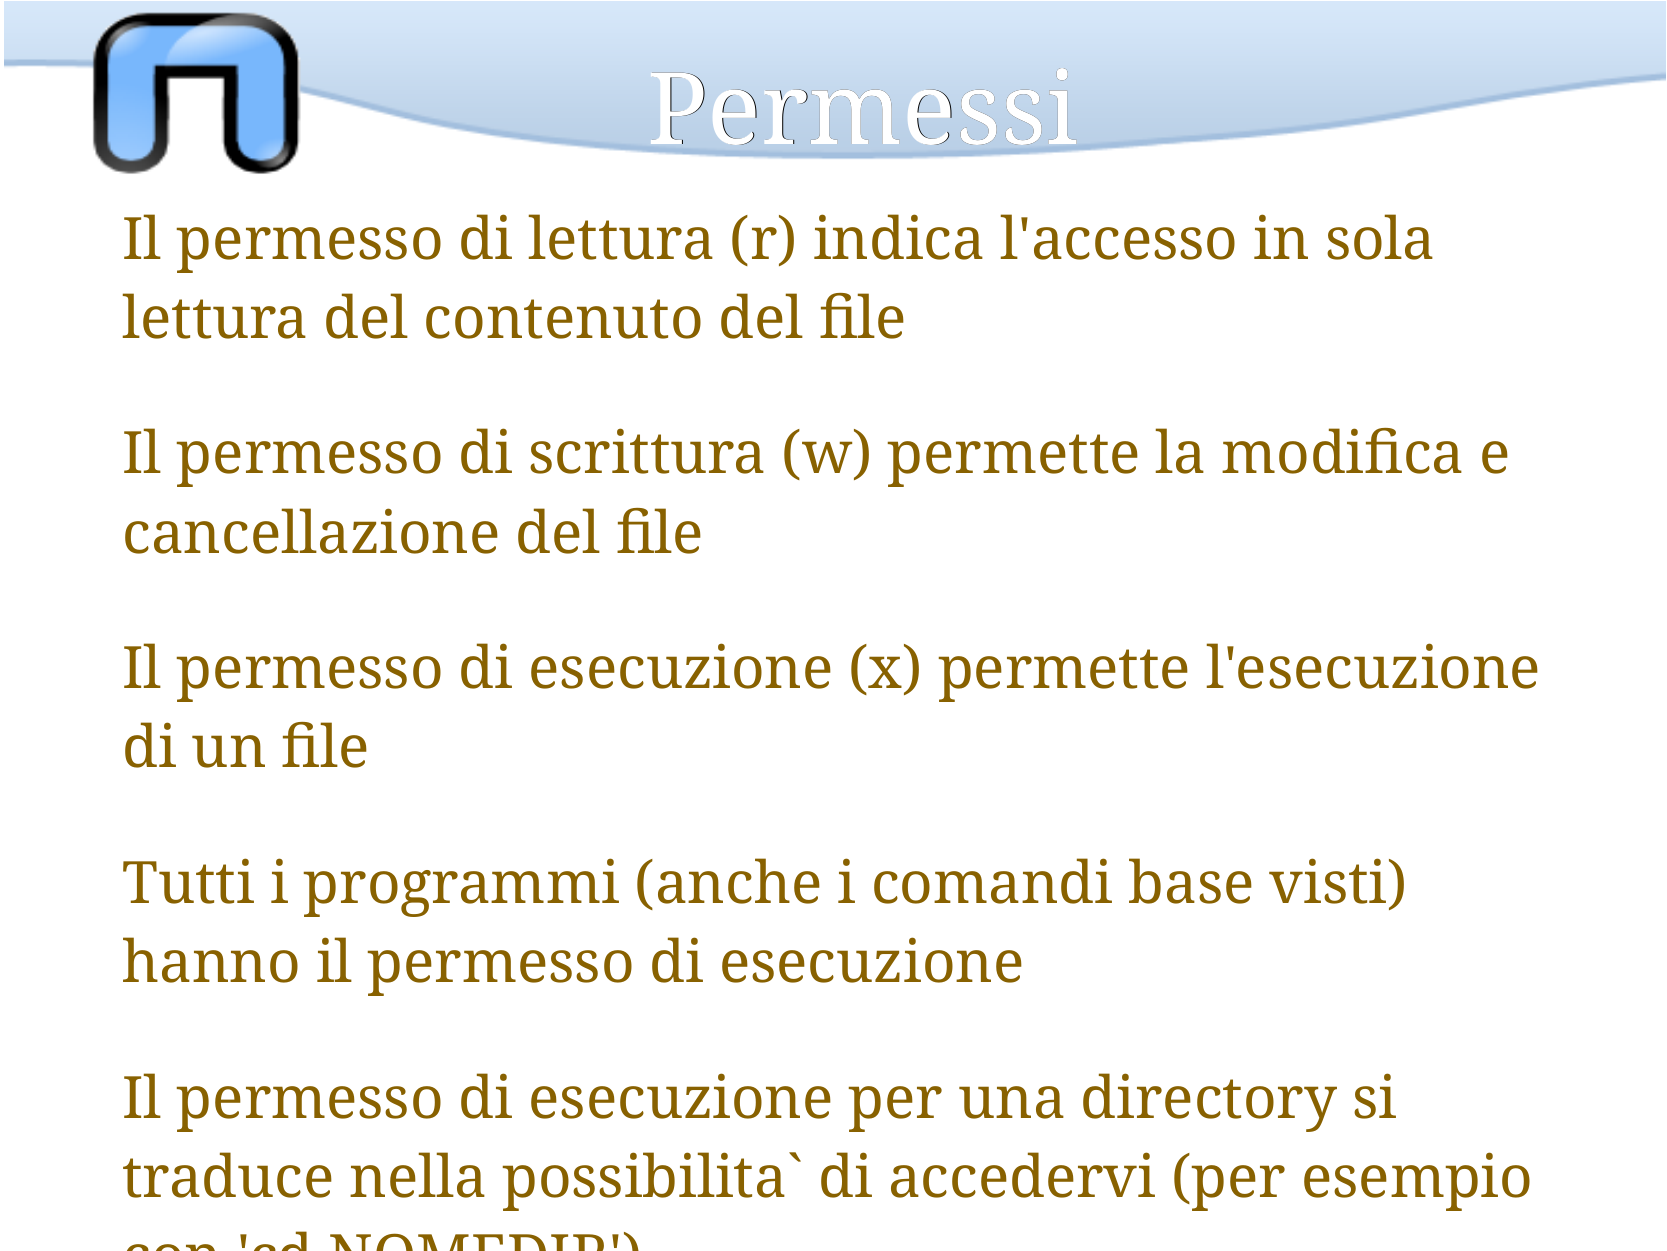

Permessi
# Il permesso di lettura (r) indica l'accesso in sola lettura del contenuto del file
Il permesso di scrittura (w) permette la modifica e cancellazione del file
Il permesso di esecuzione (x) permette l'esecuzione di un file
Tutti i programmi (anche i comandi base visti) hanno il permesso di esecuzione
Il permesso di esecuzione per una directory si traduce nella possibilita` di accedervi (per esempio con 'cd NOMEDIR')